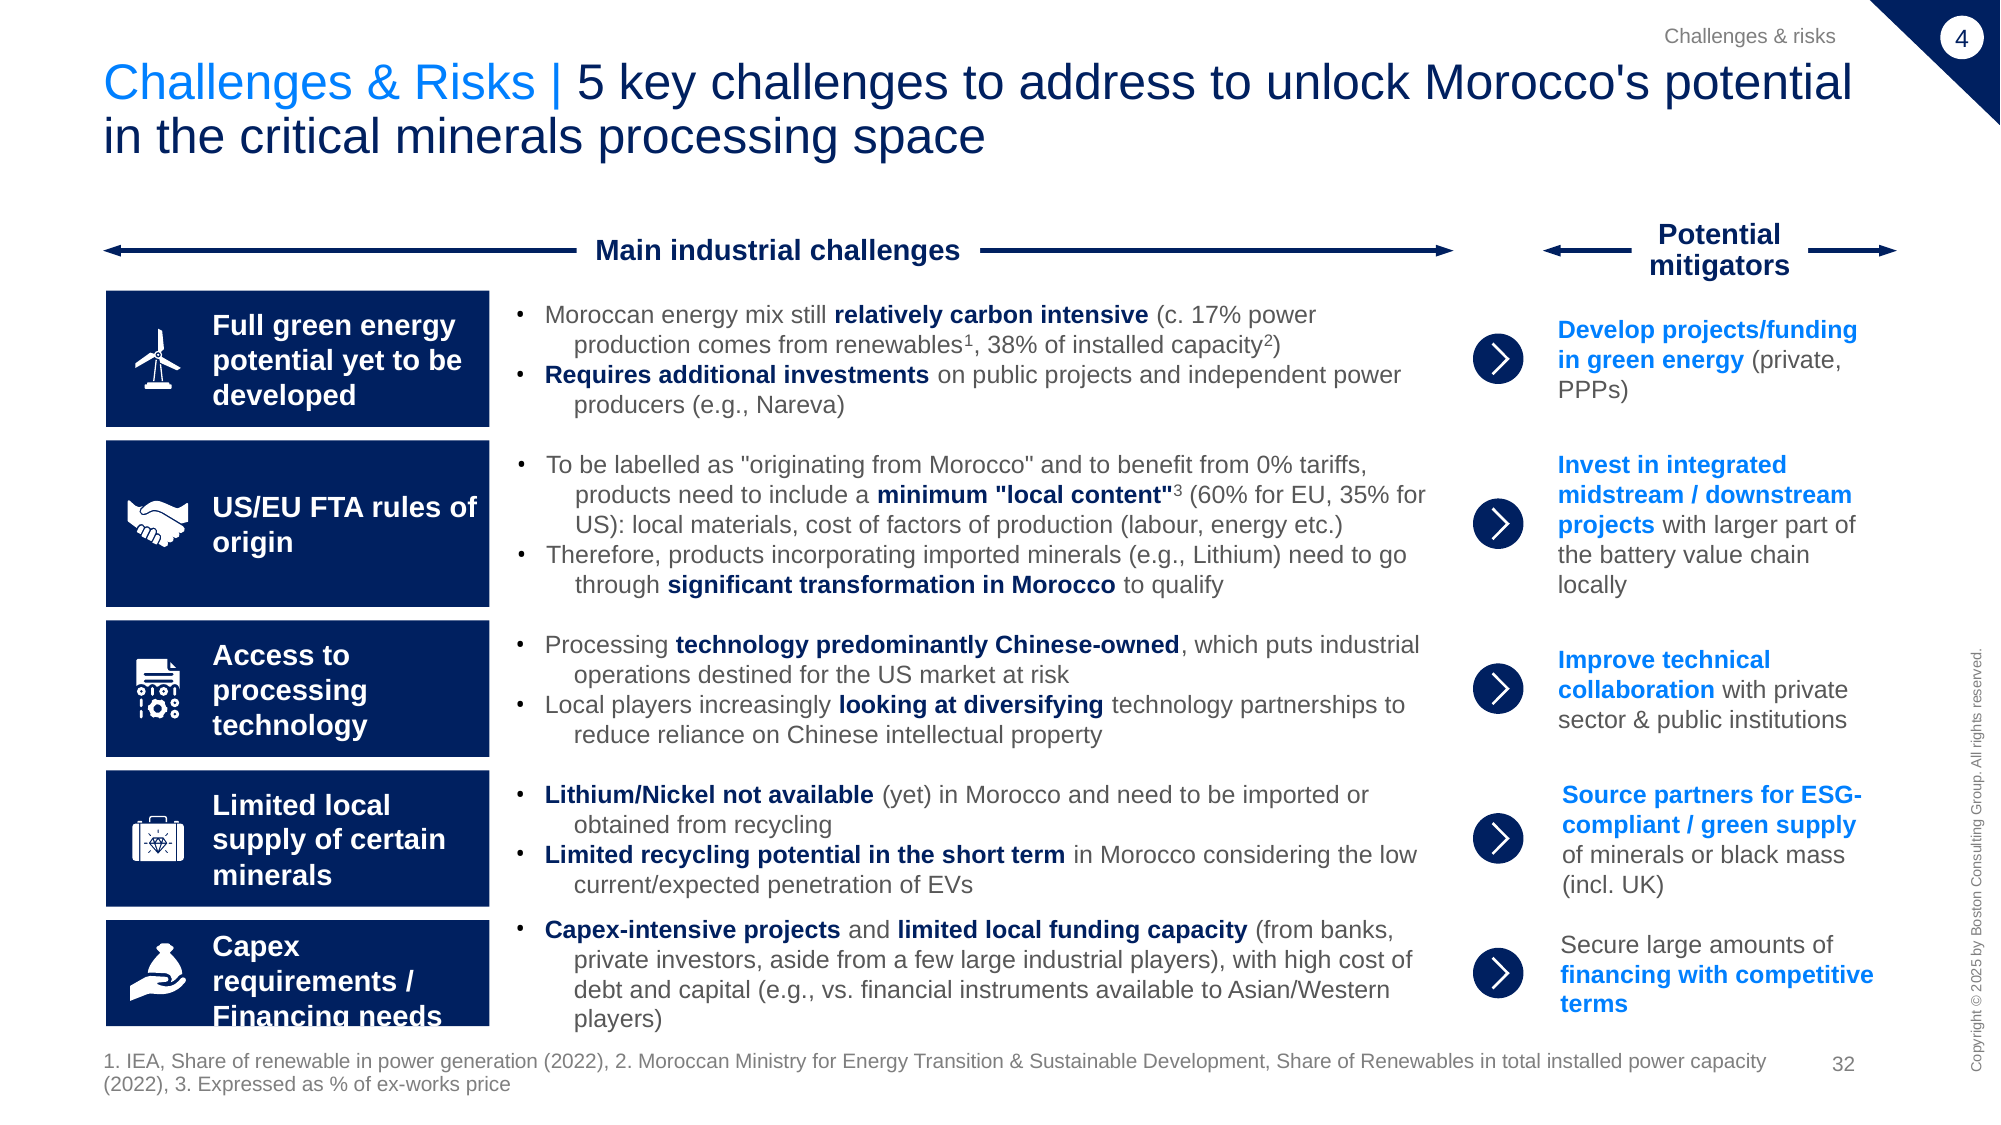

Challenges & risks
4
# Challenges & Risks | 5 key challenges to address to unlock Morocco's potential in the critical minerals processing space
Potential
mitigators
Main industrial challenges
Full green energy potential yet to be developed
Moroccan energy mix still relatively carbon intensive (c. 17% power production comes from renewables1, 38% of installed capacity2)
Requires additional investments on public projects and independent power producers (e.g., Nareva)
Develop projects/funding in green energy (private, PPPs)
US/EU FTA rules of origin
To be labelled as "originating from Morocco" and to benefit from 0% tariffs, products need to include a minimum "local content"3 (60% for EU, 35% for US): local materials, cost of factors of production (labour, energy etc.)
Therefore, products incorporating imported minerals (e.g., Lithium) need to go through significant transformation in Morocco to qualify
Invest in integrated midstream / downstream projects with larger part of the battery value chain locally
Access to processing technology
Processing technology predominantly Chinese-owned, which puts industrial operations destined for the US market at risk
Local players increasingly looking at diversifying technology partnerships to reduce reliance on Chinese intellectual property
Improve technical collaboration with private sector & public institutions
Limited local supply of certain minerals
Lithium/Nickel not available (yet) in Morocco and need to be imported or obtained from recycling
Limited recycling potential in the short term in Morocco considering the low current/expected penetration of EVs
Source partners for ESG-compliant / green supply of minerals or black mass (incl. UK)
Capex-intensive projects and limited local funding capacity (from banks, private investors, aside from a few large industrial players), with high cost of debt and capital (e.g., vs. financial instruments available to Asian/Western players)
Capex requirements / Financing needs
Secure large amounts of financing with competitive terms
1. IEA, Share of renewable in power generation (2022), 2. Moroccan Ministry for Energy Transition & Sustainable Development, Share of Renewables in total installed power capacity (2022), 3. Expressed as % of ex-works price